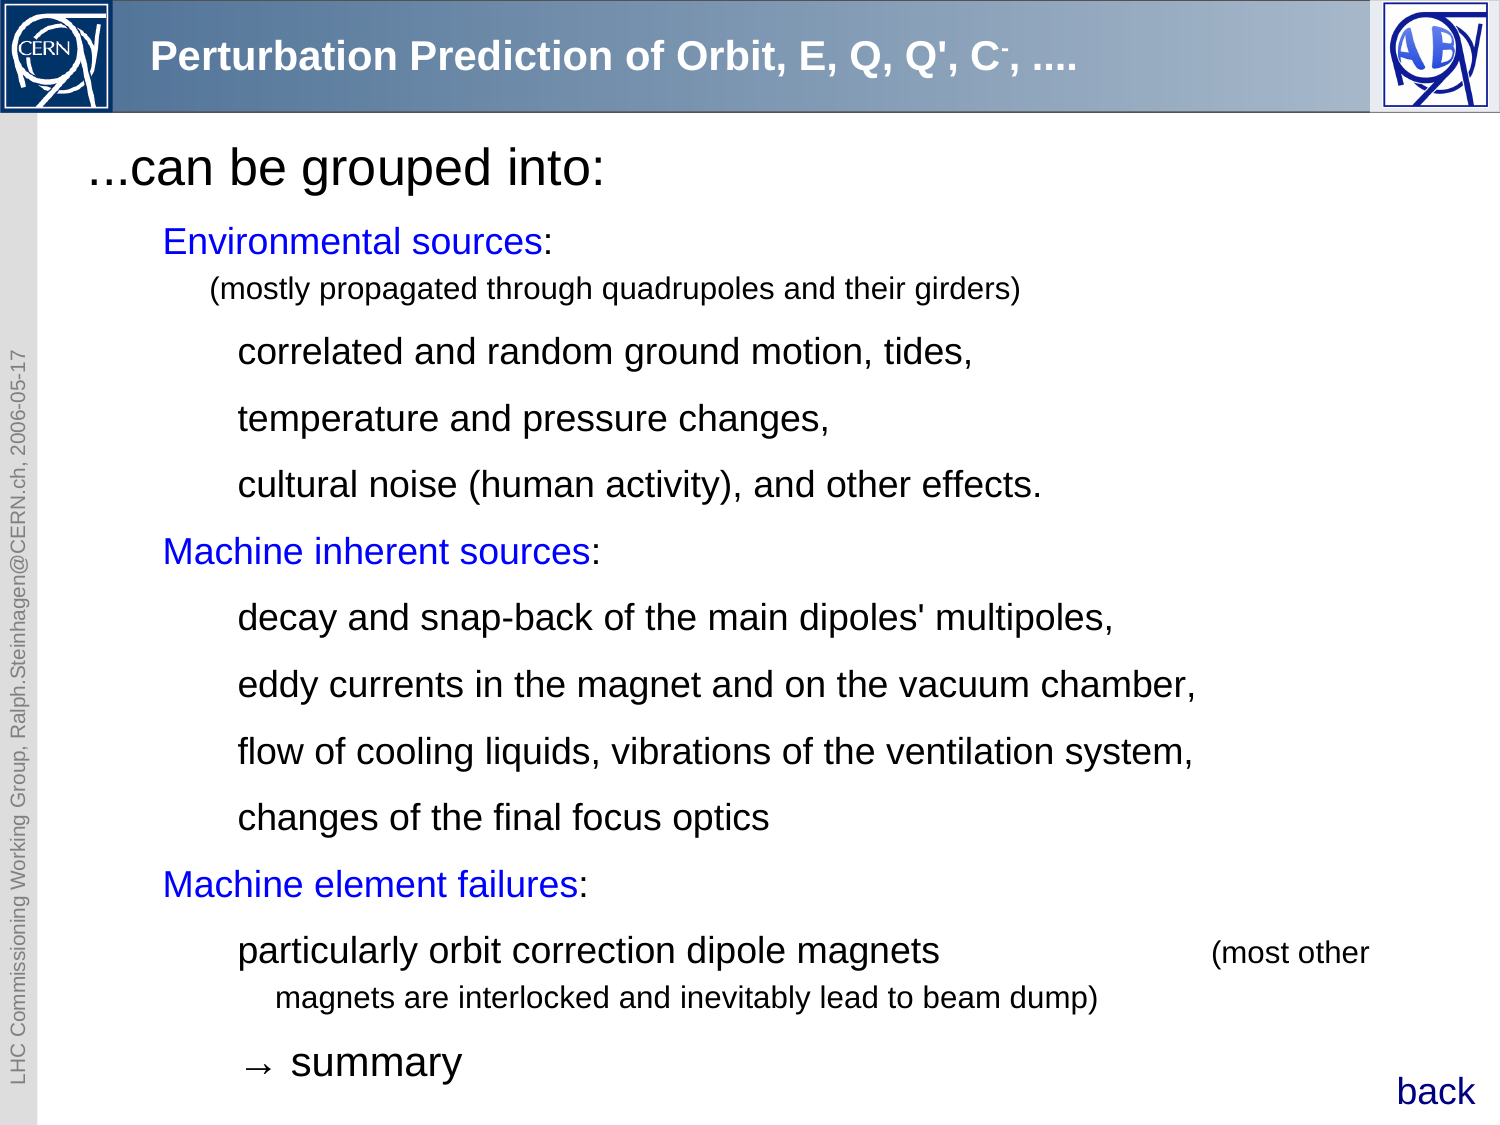

# Perturbation Prediction of Orbit, E, Q, Q', C-, ....
...can be grouped into:
Environmental sources: 						(mostly propagated through quadrupoles and their girders)
correlated and random ground motion, tides,
temperature and pressure changes,
cultural noise (human activity), and other effects.
Machine inherent sources:
decay and snap-back of the main dipoles' multipoles,
eddy currents in the magnet and on the vacuum chamber,
flow of cooling liquids, vibrations of the ventilation system,
changes of the final focus optics
Machine element failures:
particularly orbit correction dipole magnets 		 (most other magnets are interlocked and inevitably lead to beam dump)
→ summary
back